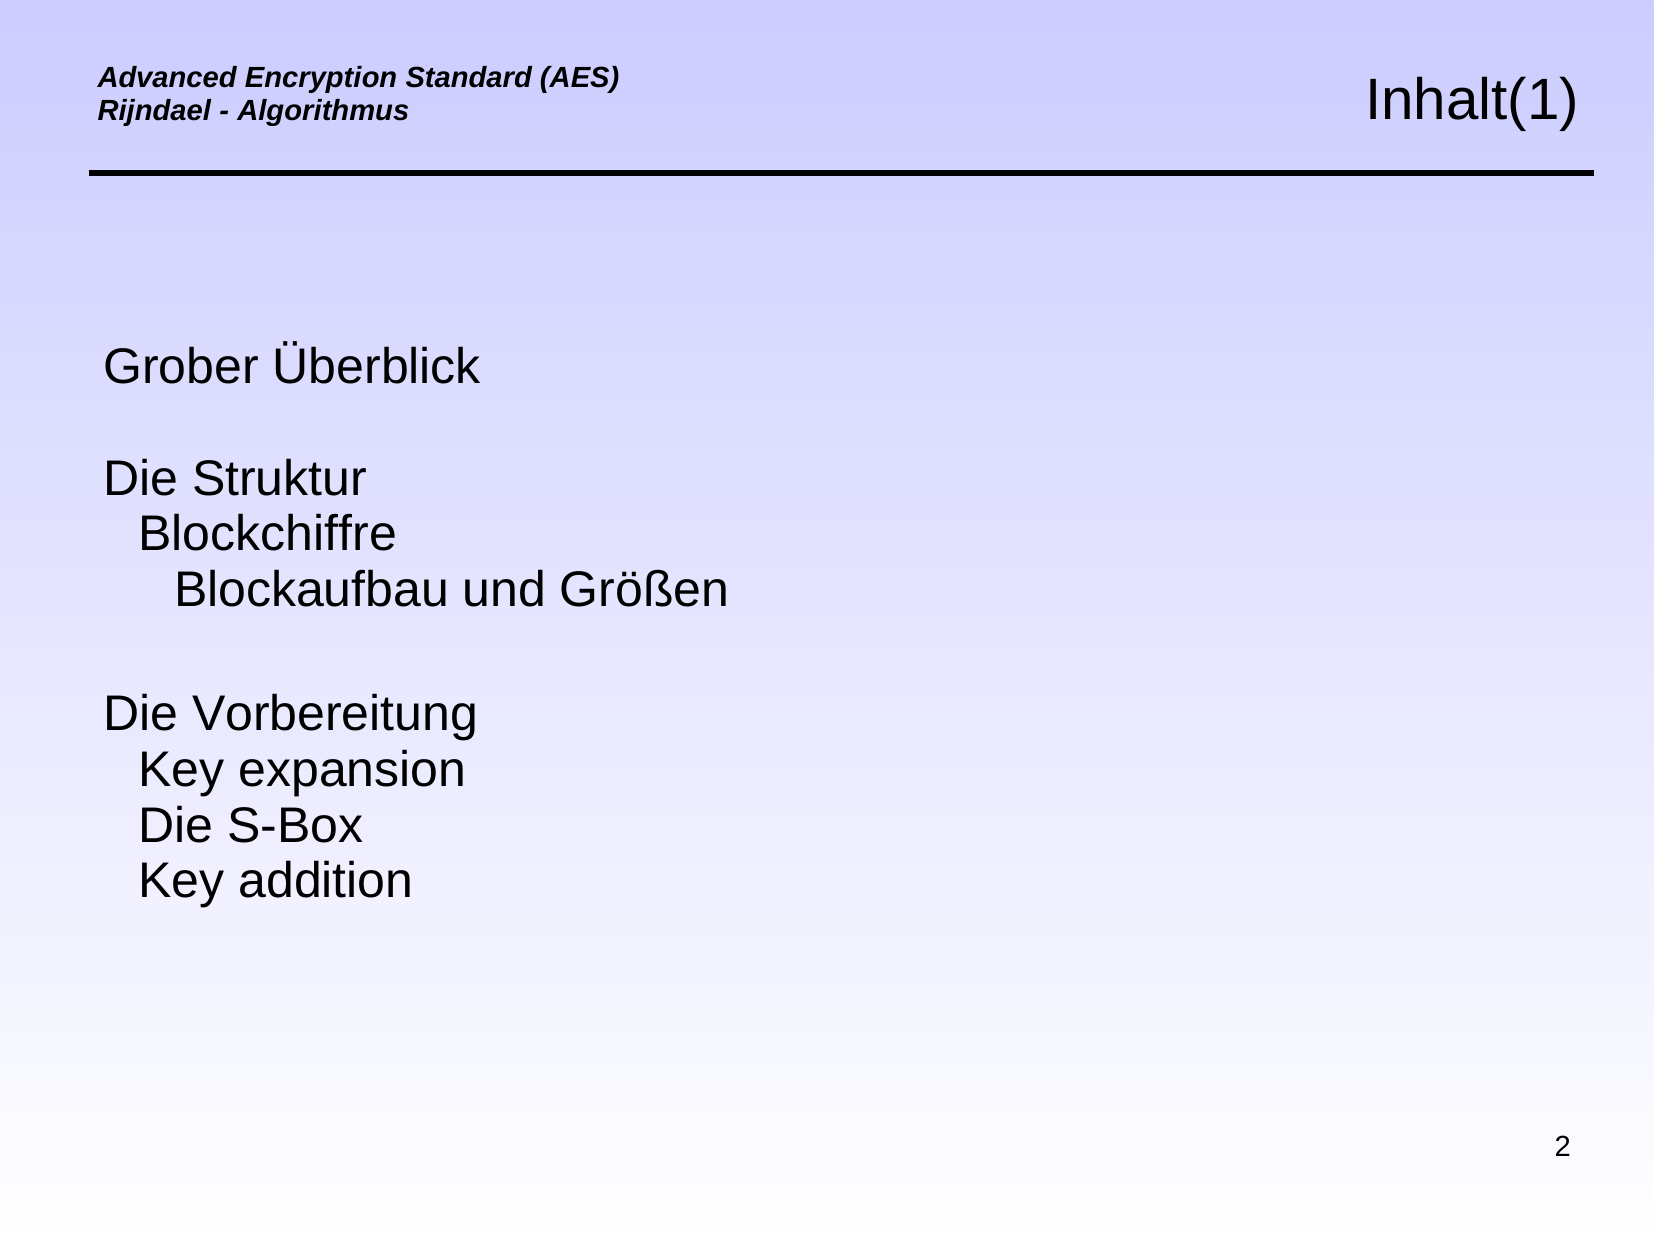

Advanced Encryption Standard (AES)
Rijndael - Algorithmus
Inhalt(1)
Grober Überblick
Die Struktur
Blockchiffre
Blockaufbau und Größen
Die Vorbereitung
Key expansion
Die S-Box
Key addition
2